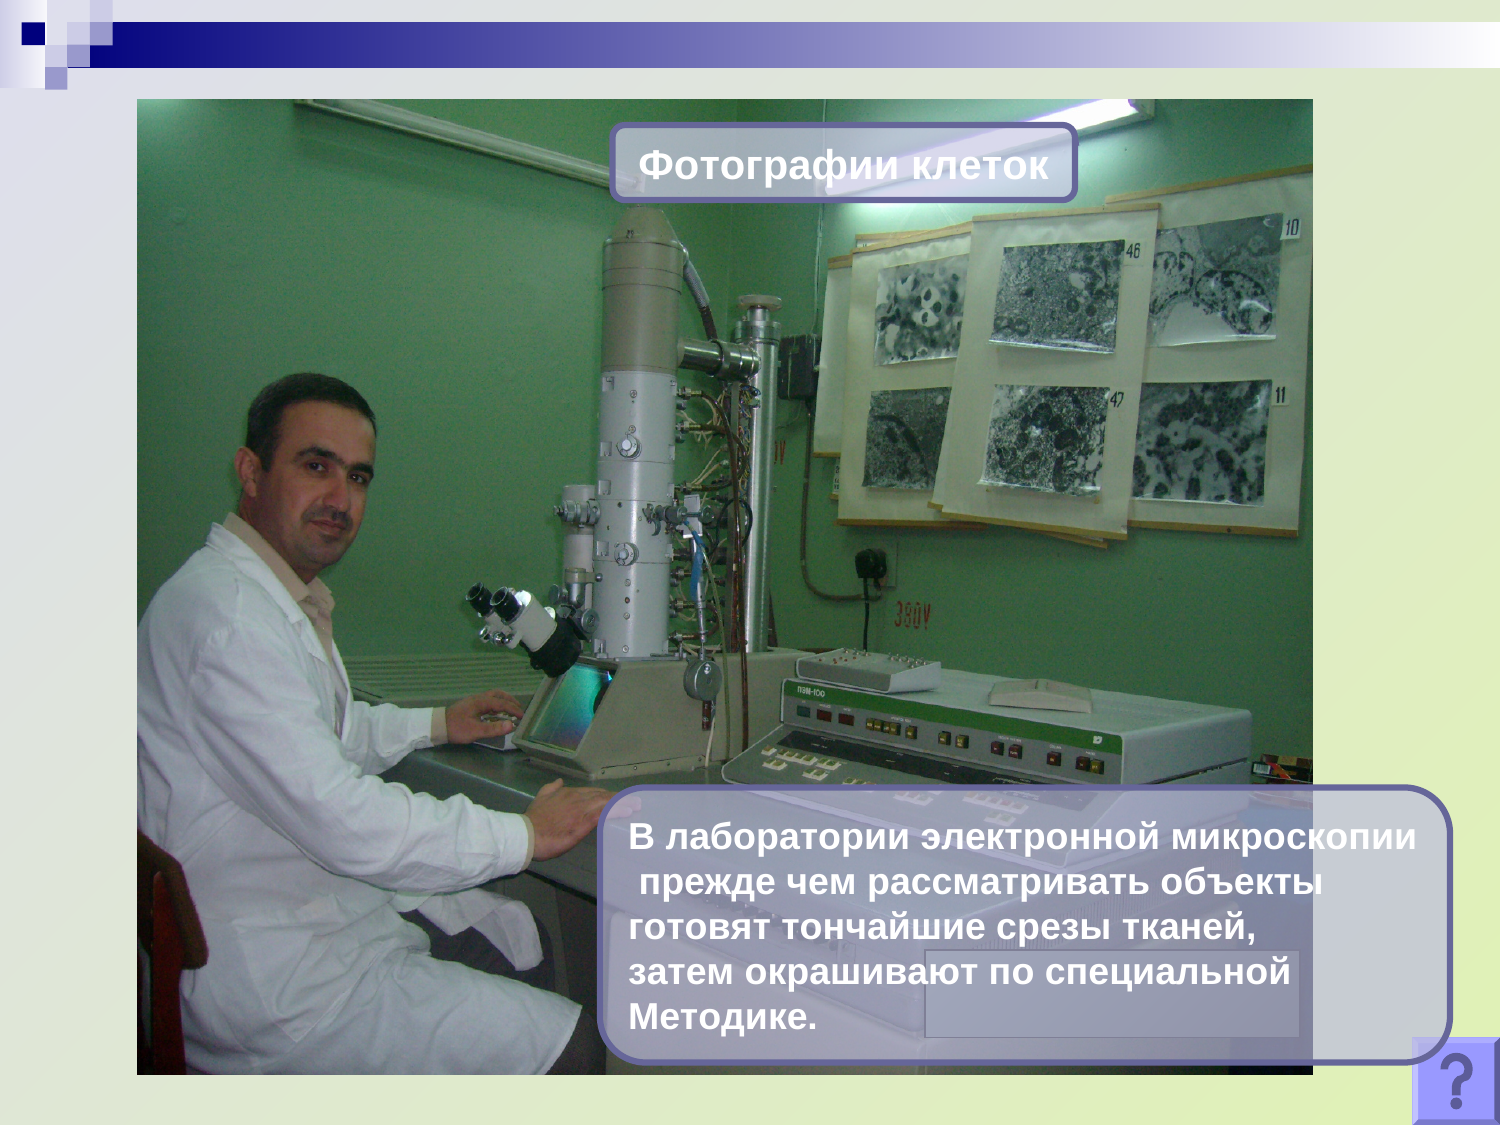

Фотографии клеток
В лаборатории электронной микроскопии
 прежде чем рассматривать объекты
готовят тончайшие срезы тканей,
затем окрашивают по специальной
Методике.